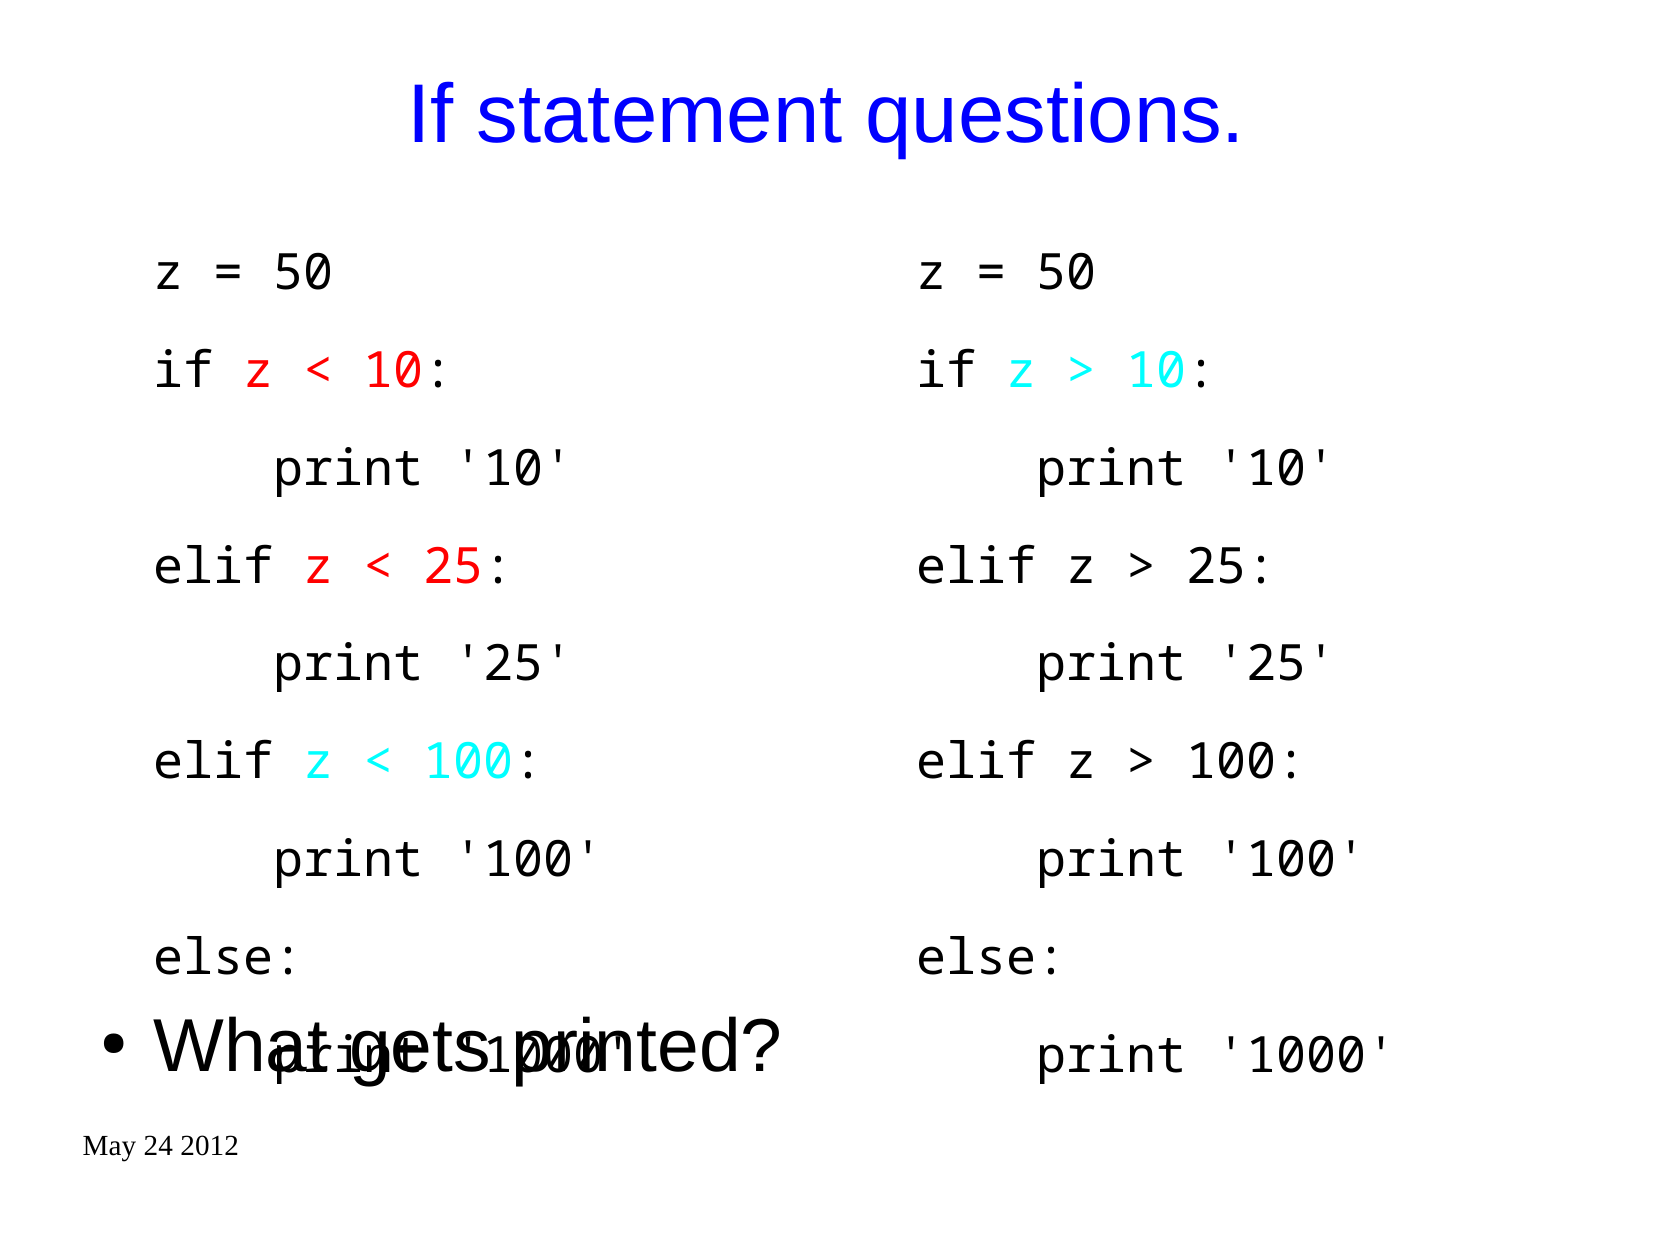

# If statement questions.
z = 50
if z < 10:
 print '10'
elif z < 25:
 print '25'
elif z < 100:
 print '100'
else:
 print '1000'
z = 50
if z > 10:
 print '10'
elif z > 25:
 print '25'
elif z > 100:
 print '100'
else:
 print '1000'
What gets printed?
May 24 2012